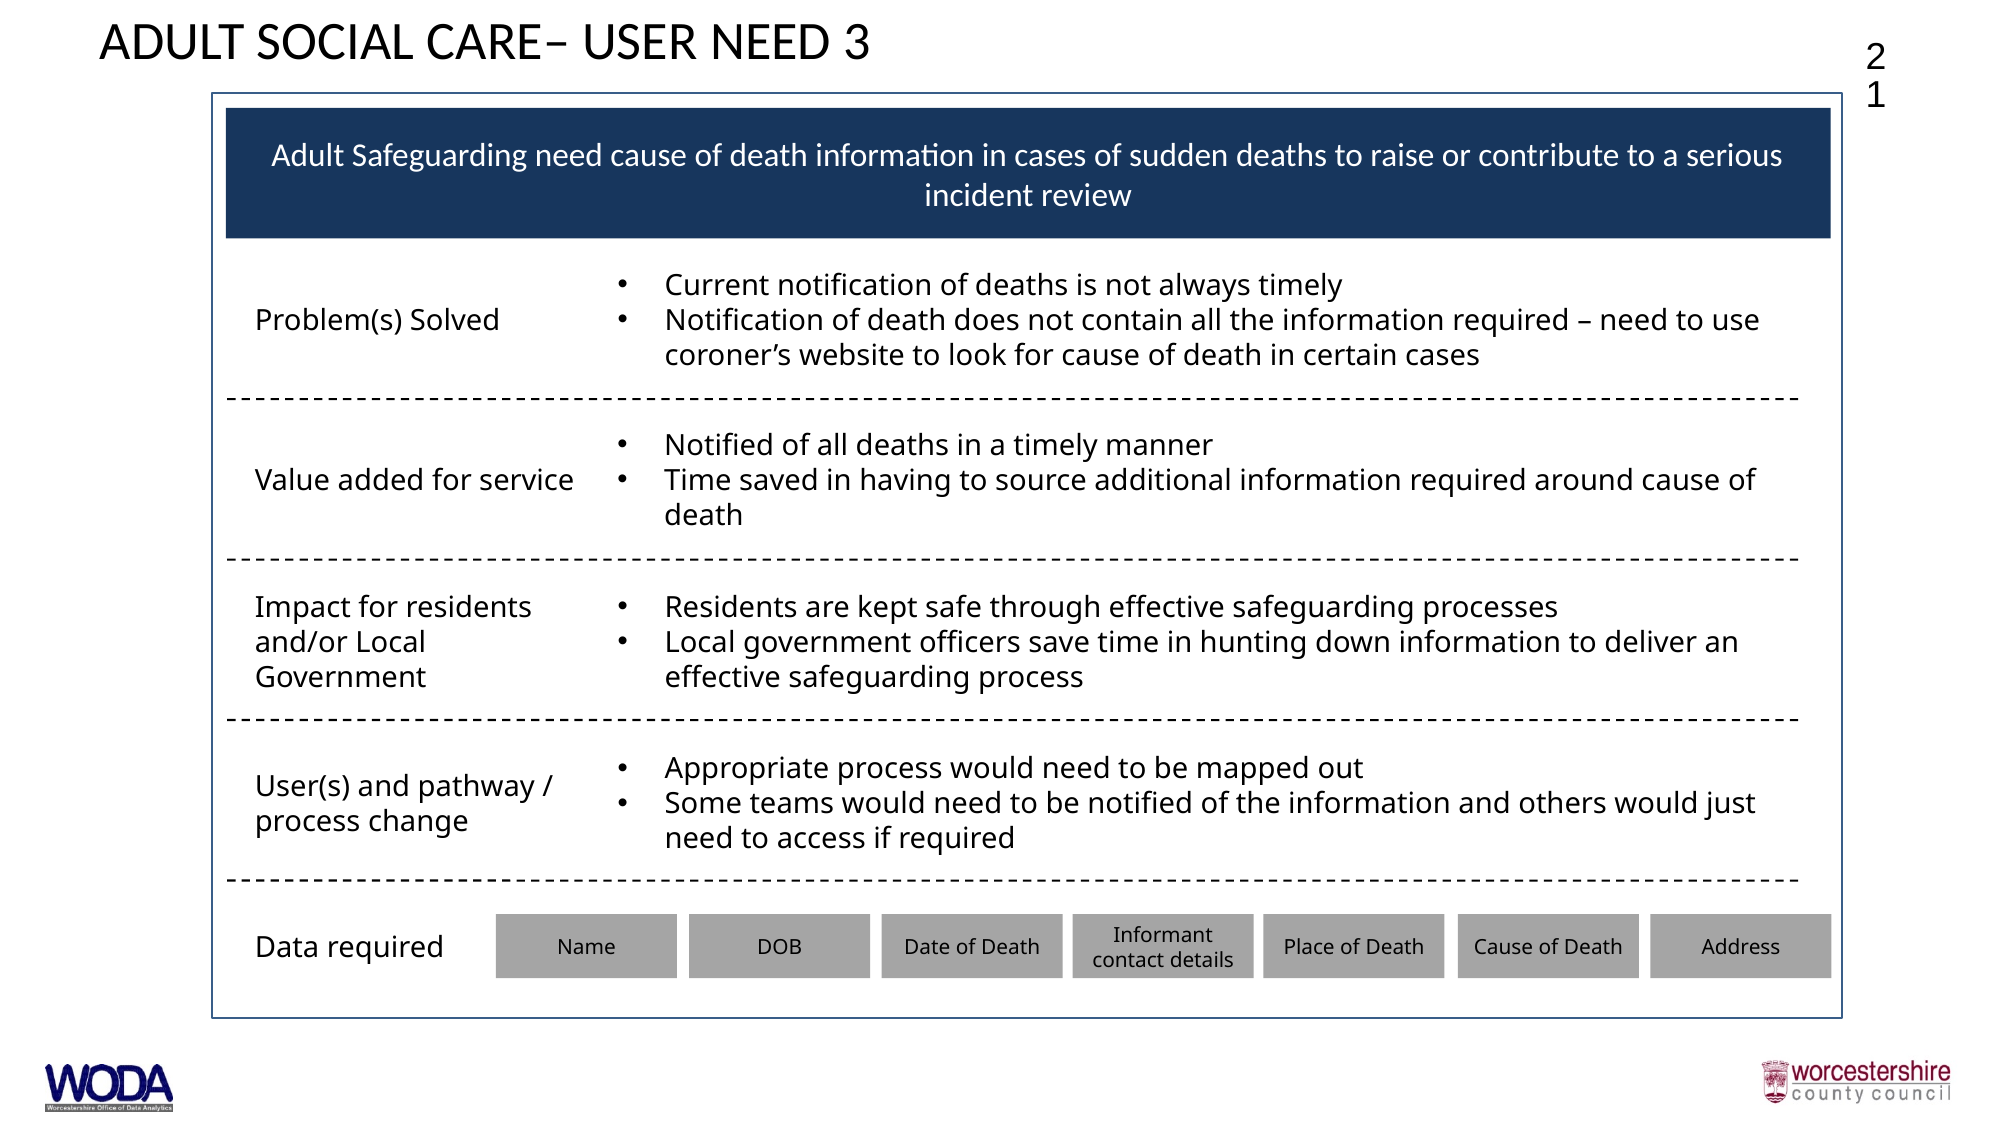

# ADULT SOCIAL CARE– USER NEED 3
Adult Safeguarding need cause of death information in cases of sudden deaths to raise or contribute to a serious incident review
Problem(s) Solved
Current notification of deaths is not always timely
Notification of death does not contain all the information required – need to use coroner’s website to look for cause of death in certain cases
Notified of all deaths in a timely manner
Time saved in having to source additional information required around cause of death
Value added for service
Impact for residents and/or Local Government
Residents are kept safe through effective safeguarding processes
Local government officers save time in hunting down information to deliver an effective safeguarding process
User(s) and pathway / process change
Appropriate process would need to be mapped out
Some teams would need to be notified of the information and others would just need to access if required
Data required
DOB
Date of Death
Informant contact details
Place of Death
Cause of Death
Address
Name